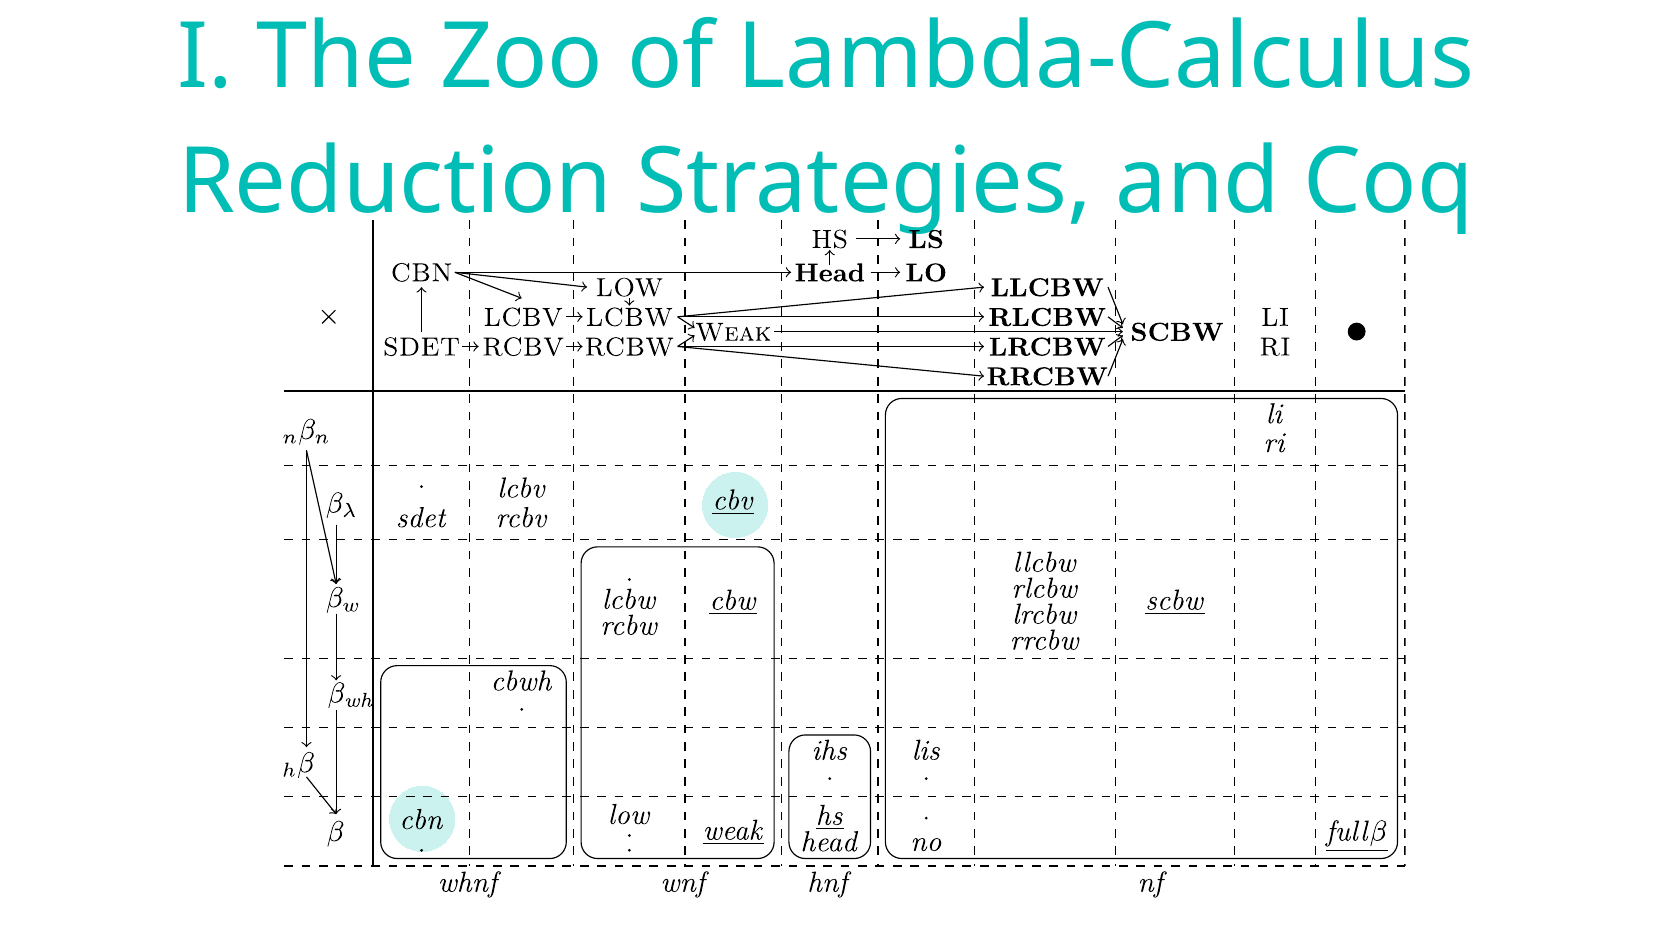

# I. The Zoo of Lambda-Calculus Reduction Strategies, and Coq